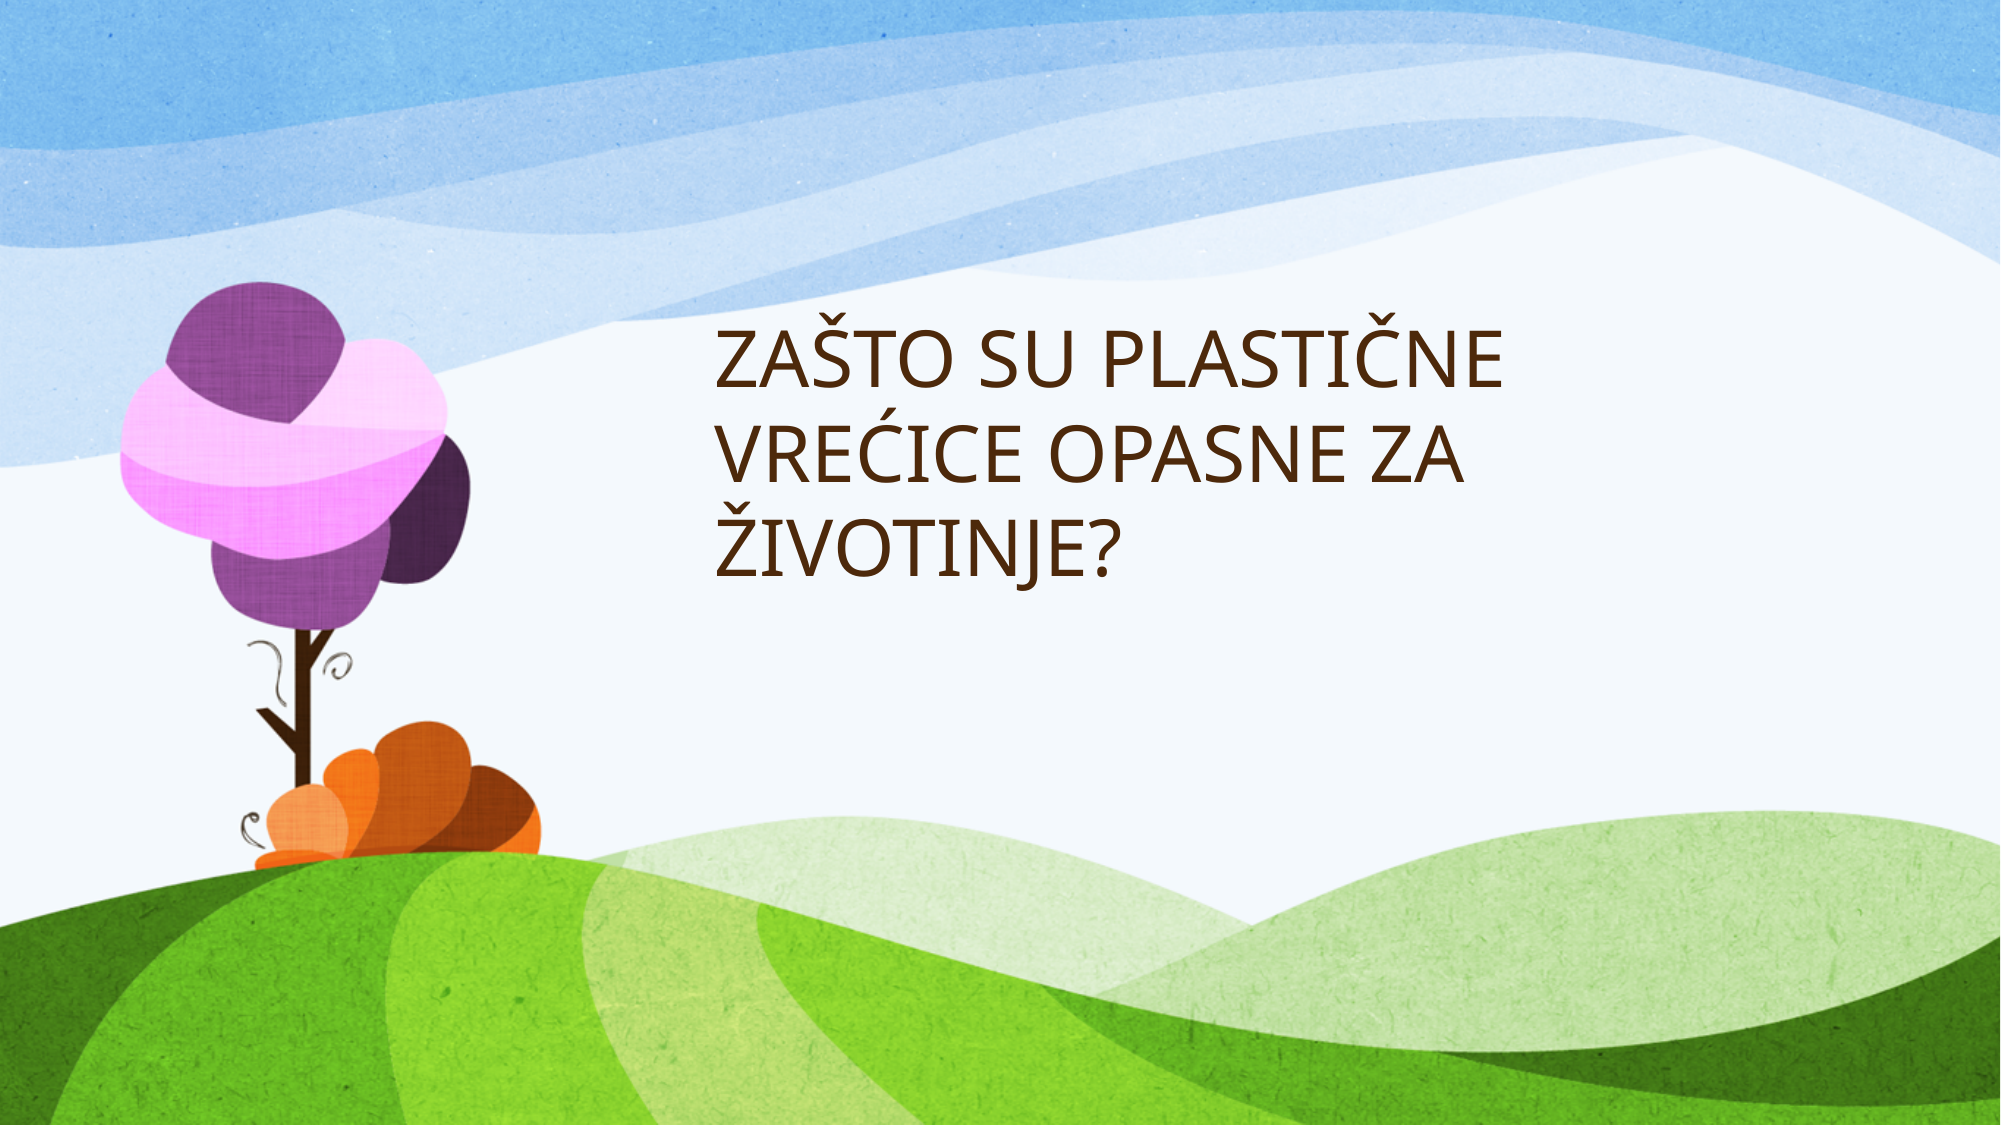

# ZAŠTO SU PLASTIČNE VREĆICE OPASNE ZA ŽIVOTINJE?